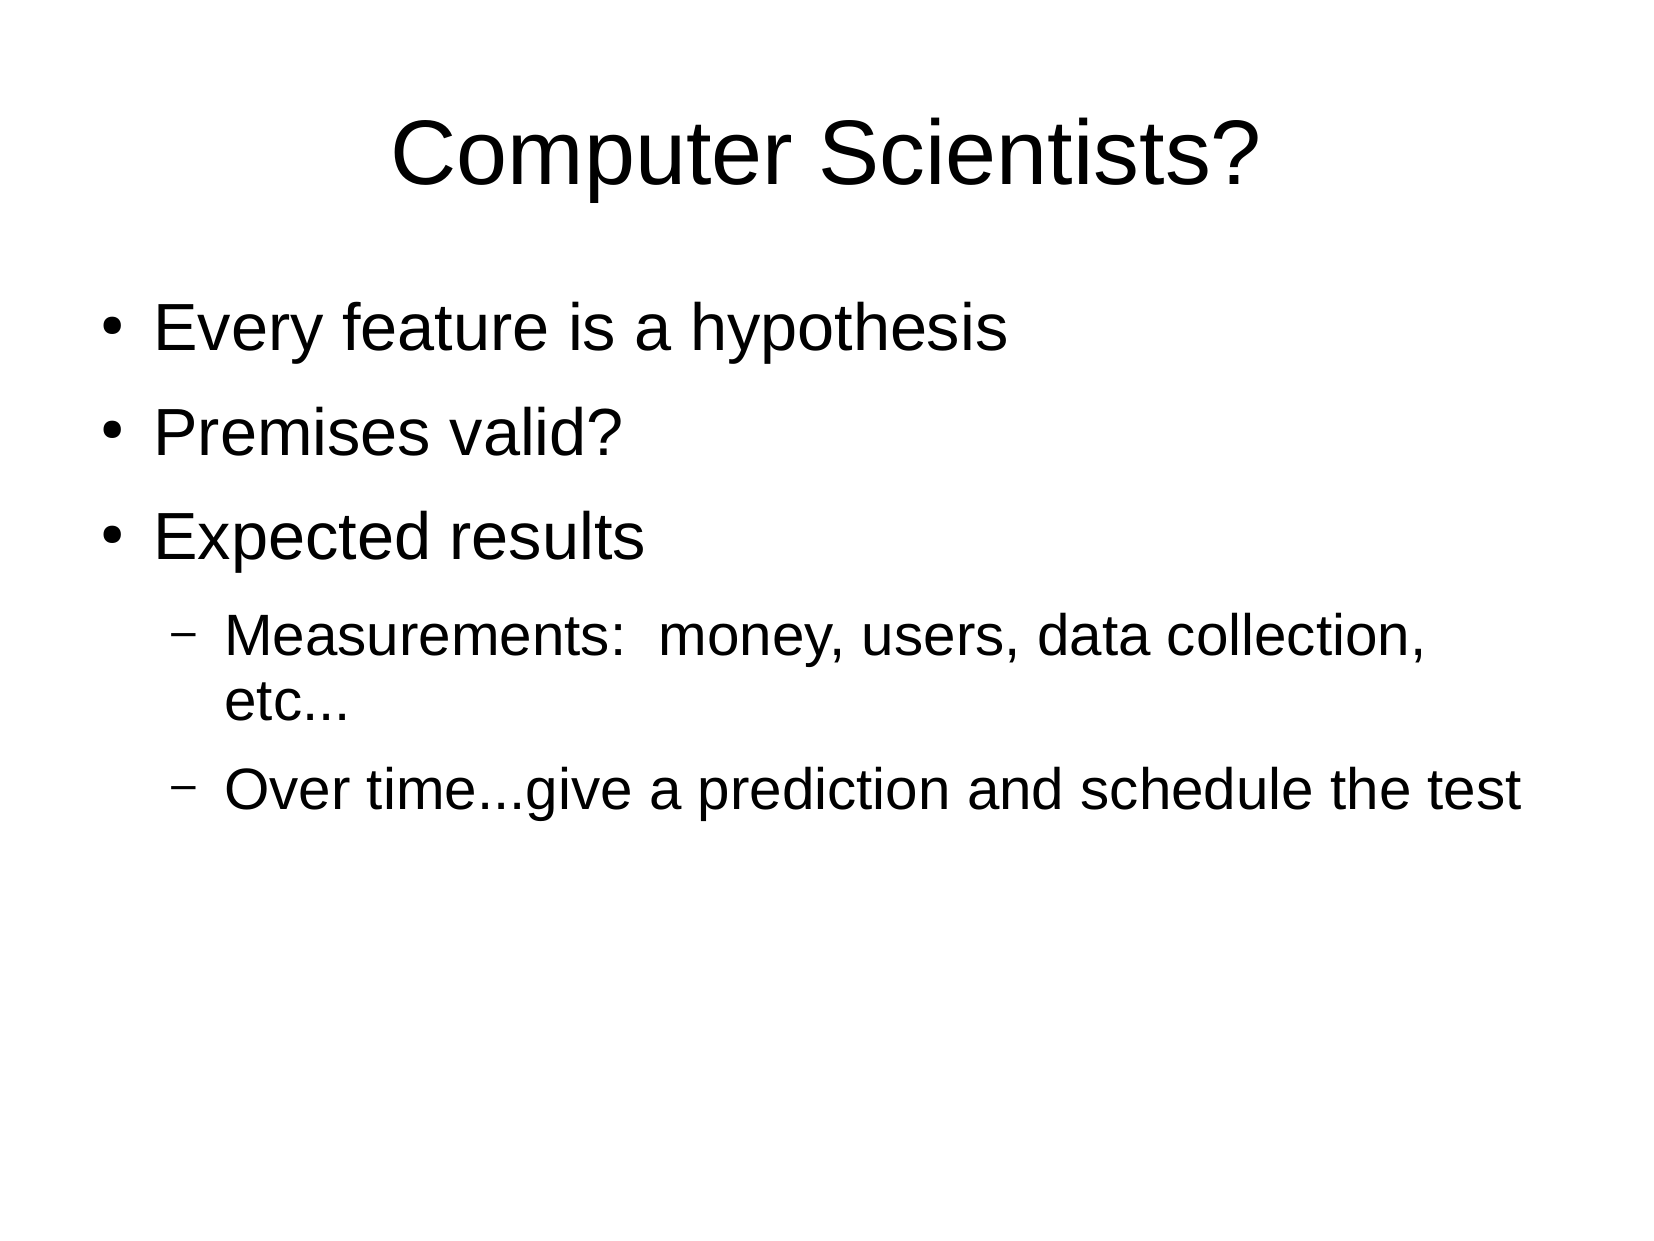

# Computer Scientists?
Every feature is a hypothesis
Premises valid?
Expected results
Measurements: money, users, data collection, etc...
Over time...give a prediction and schedule the test